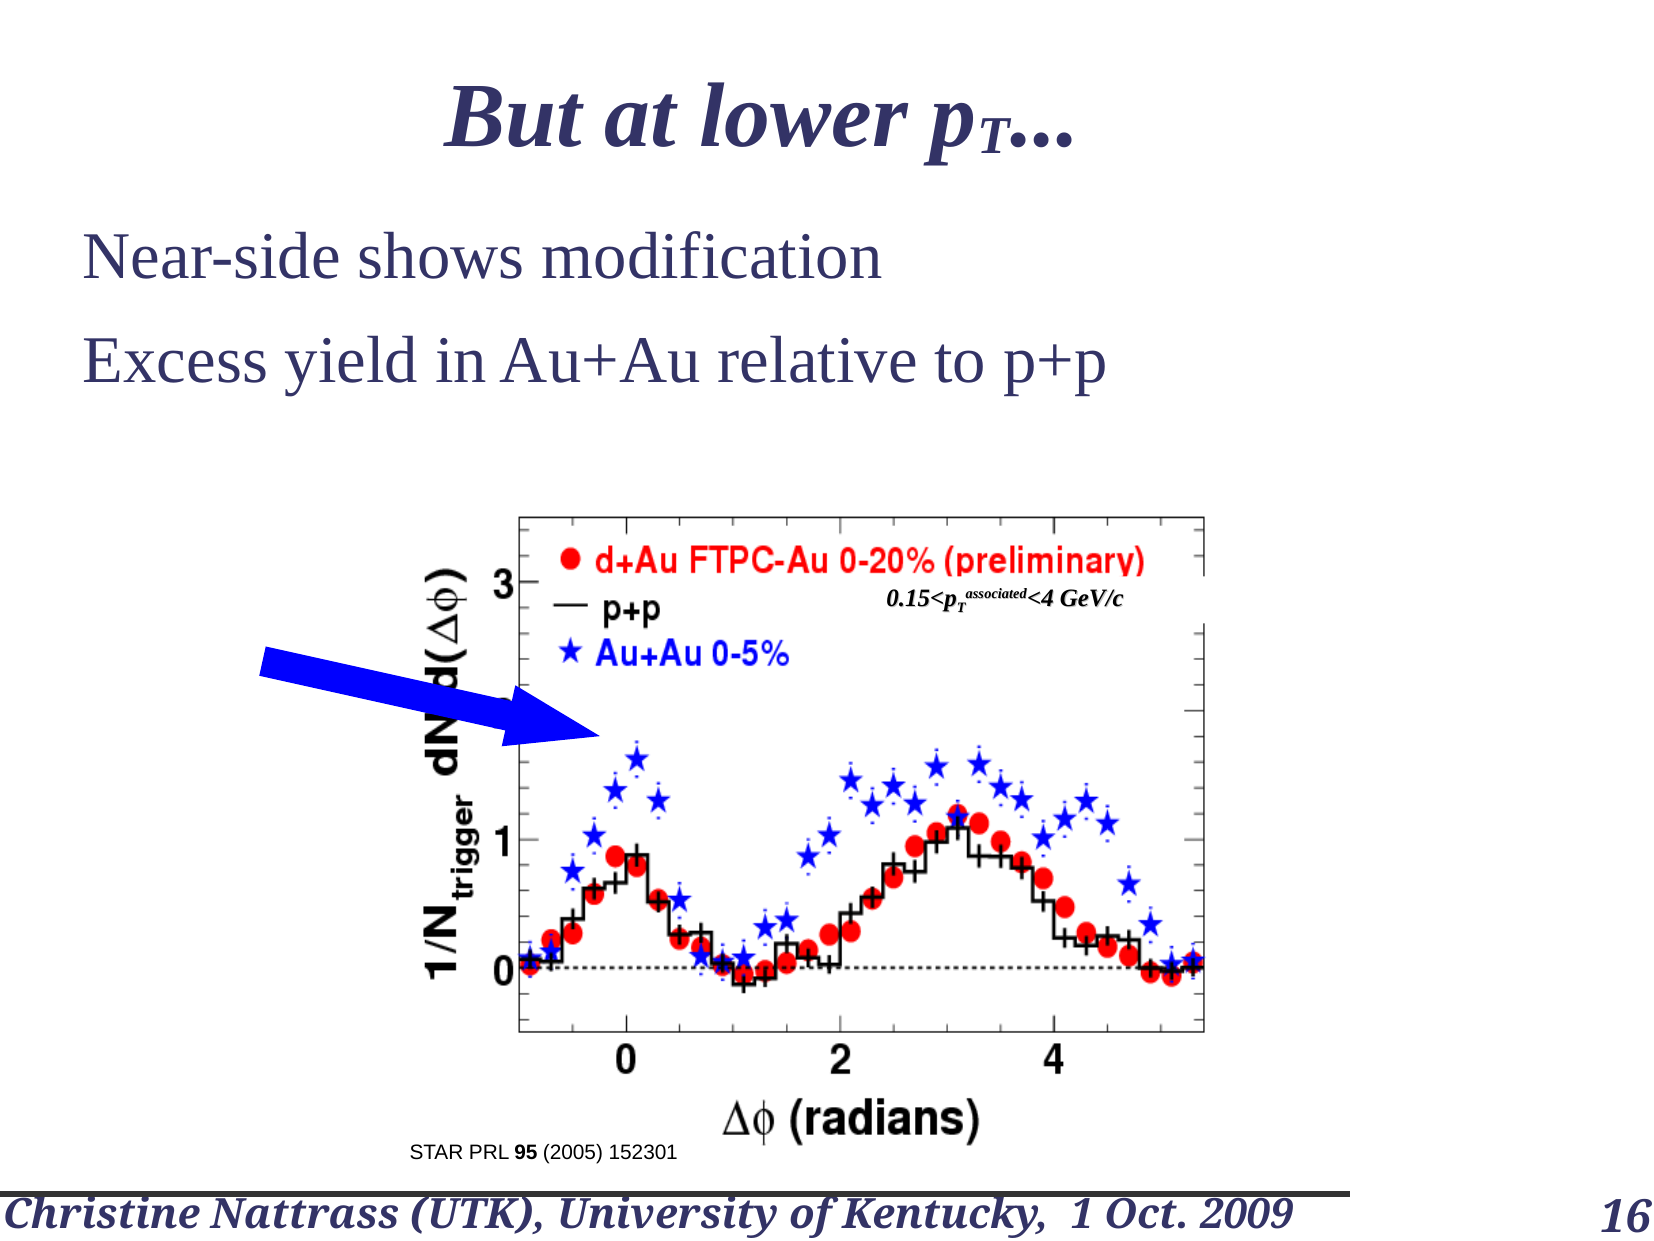

0.15<pTassociated<4 GeV/c
STAR PRL 95 (2005) 152301
# But at lower pT...
Near-side shows modification
Excess yield in Au+Au relative to p+p